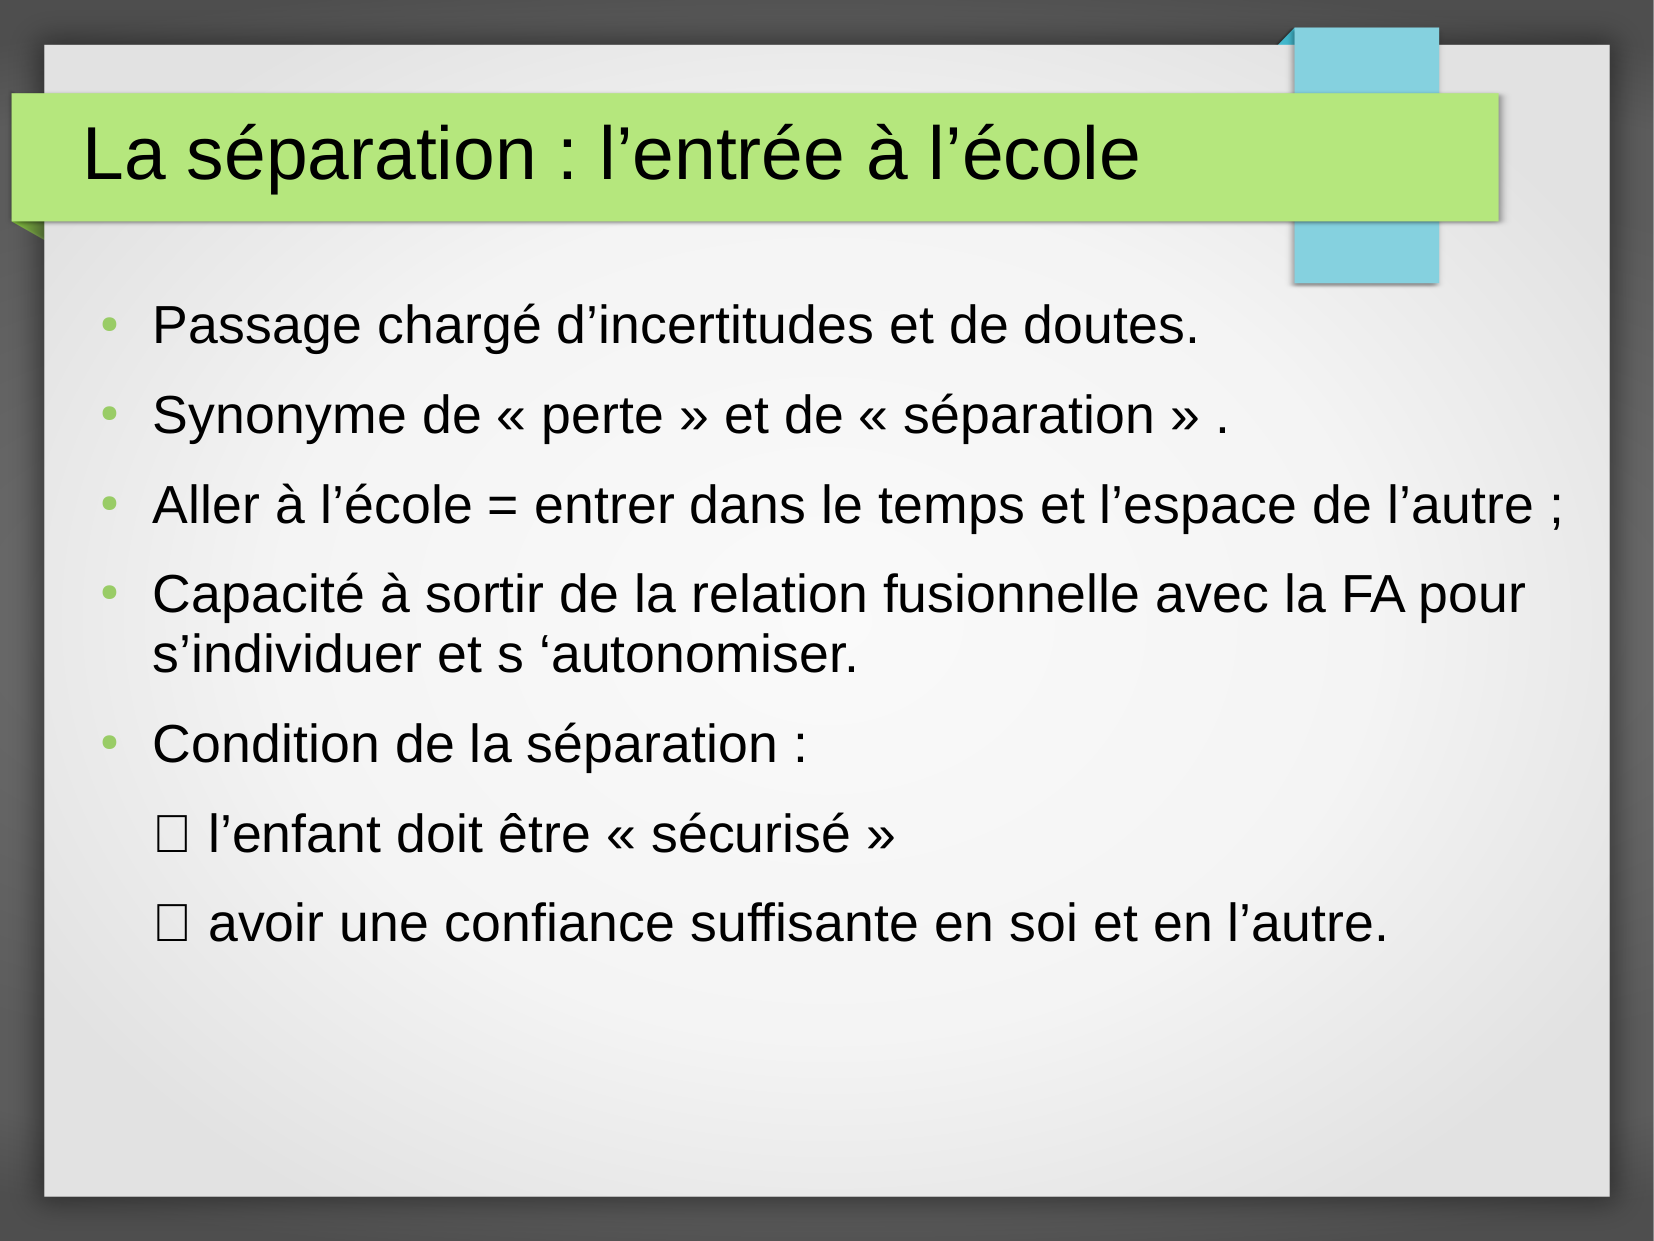

# La séparation : l’entrée à l’école
Passage chargé d’incertitudes et de doutes.
Synonyme de « perte » et de « séparation » .
Aller à l’école = entrer dans le temps et l’espace de l’autre ;
Capacité à sortir de la relation fusionnelle avec la FA pour s’individuer et s ‘autonomiser.
Condition de la séparation :
 l’enfant doit être « sécurisé »
 avoir une confiance suffisante en soi et en l’autre.